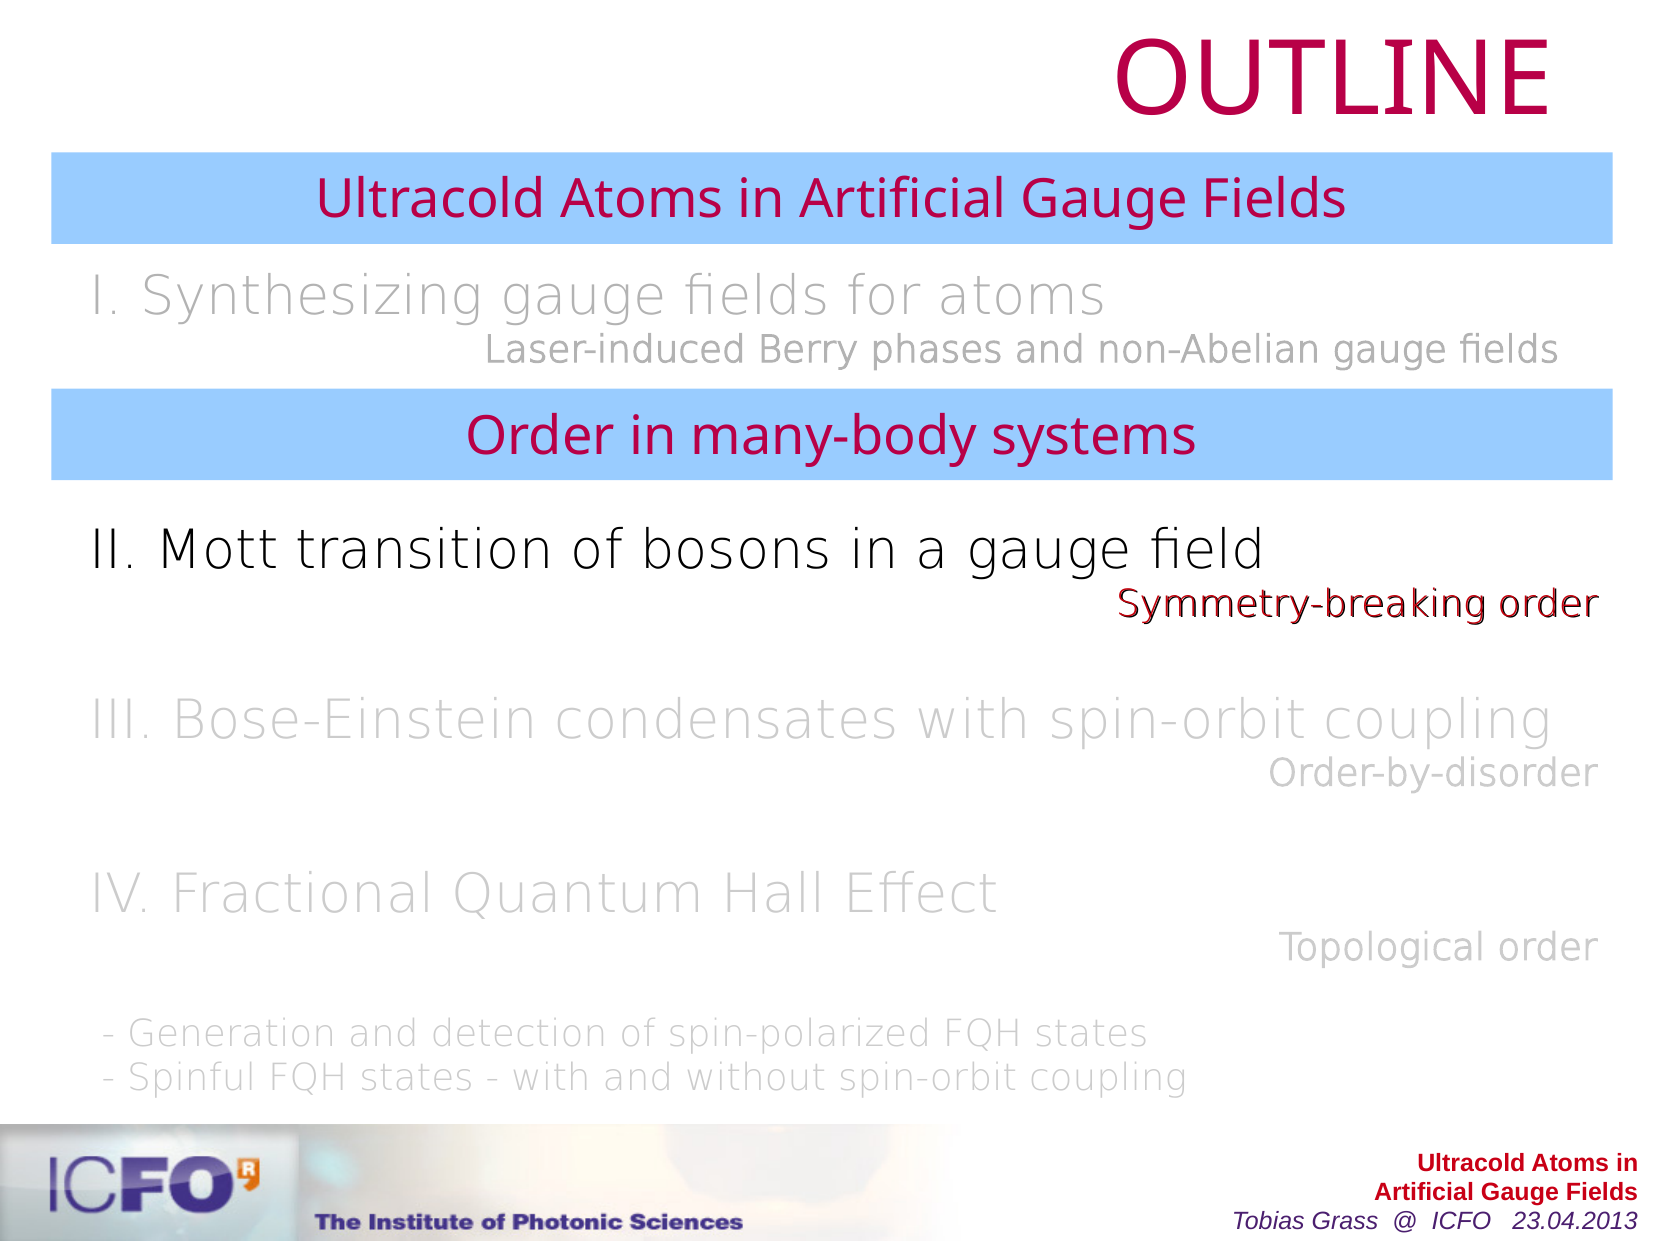

OUTLINE
Ultracold Atoms in Artificial Gauge Fields
I. Synthesizing gauge fields for atoms
Laser-induced Berry phases and non-Abelian gauge fields
Order in many-body systems
II. Mott transition of bosons in a gauge field
Symmetry-breaking order
III. Bose-Einstein condensates with spin-orbit coupling
Order-by-disorder
IV. Fractional Quantum Hall Effect
Topological order
 - Generation and detection of spin-polarized FQH states
 - Spinful FQH states - with and without spin-orbit coupling
Ultracold Atoms in
Artificial Gauge Fields
Tobias Grass @ ICFO 23.04.2013